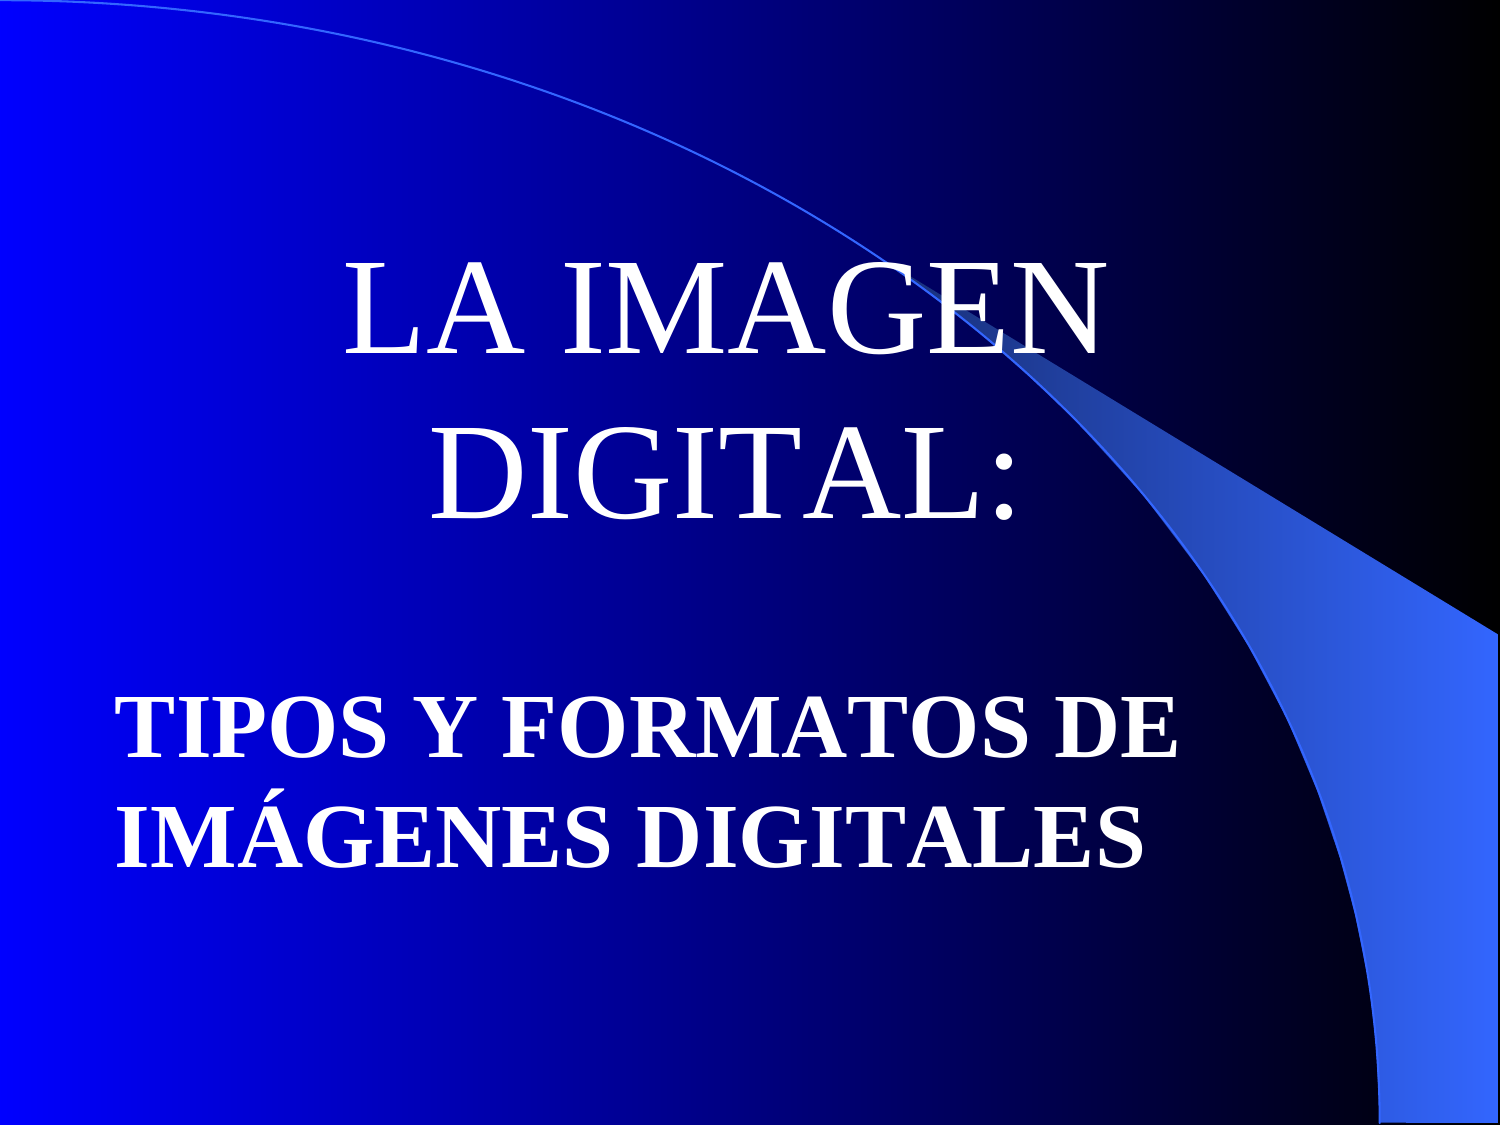

LA IMAGEN DIGITAL:
TIPOS Y FORMATOS DE IMÁGENES DIGITALES